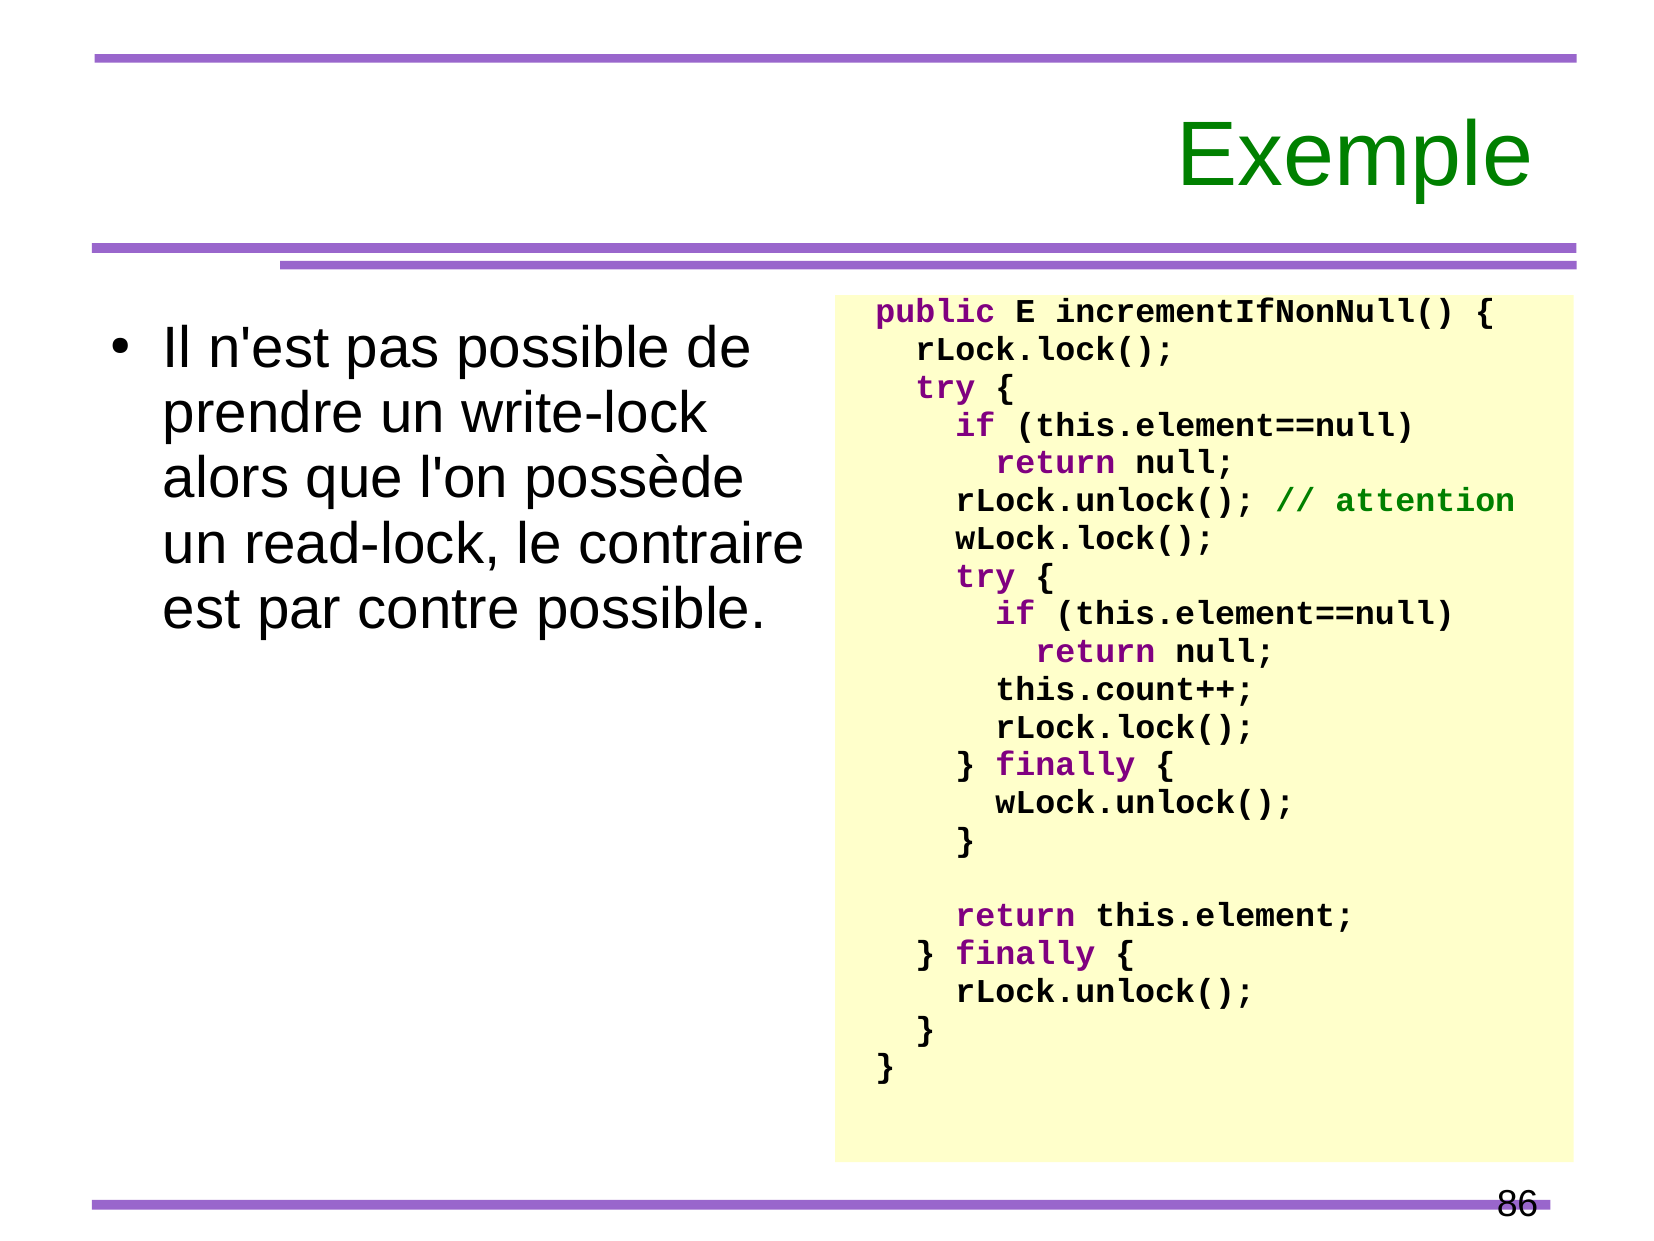

# Exemple
 public E incrementIfNonNull() {
 rLock.lock();
 try {
 if (this.element==null)
 return null;
 rLock.unlock(); // attention
 wLock.lock();
 try {
 if (this.element==null)
 return null;
 this.count++;
 rLock.lock();
 } finally {
 wLock.unlock();
 }
 return this.element;
 } finally {
 rLock.unlock();
 }
 }
Il n'est pas possible de prendre un write-lock alors que l'on possède un read-lock, le contraire est par contre possible.